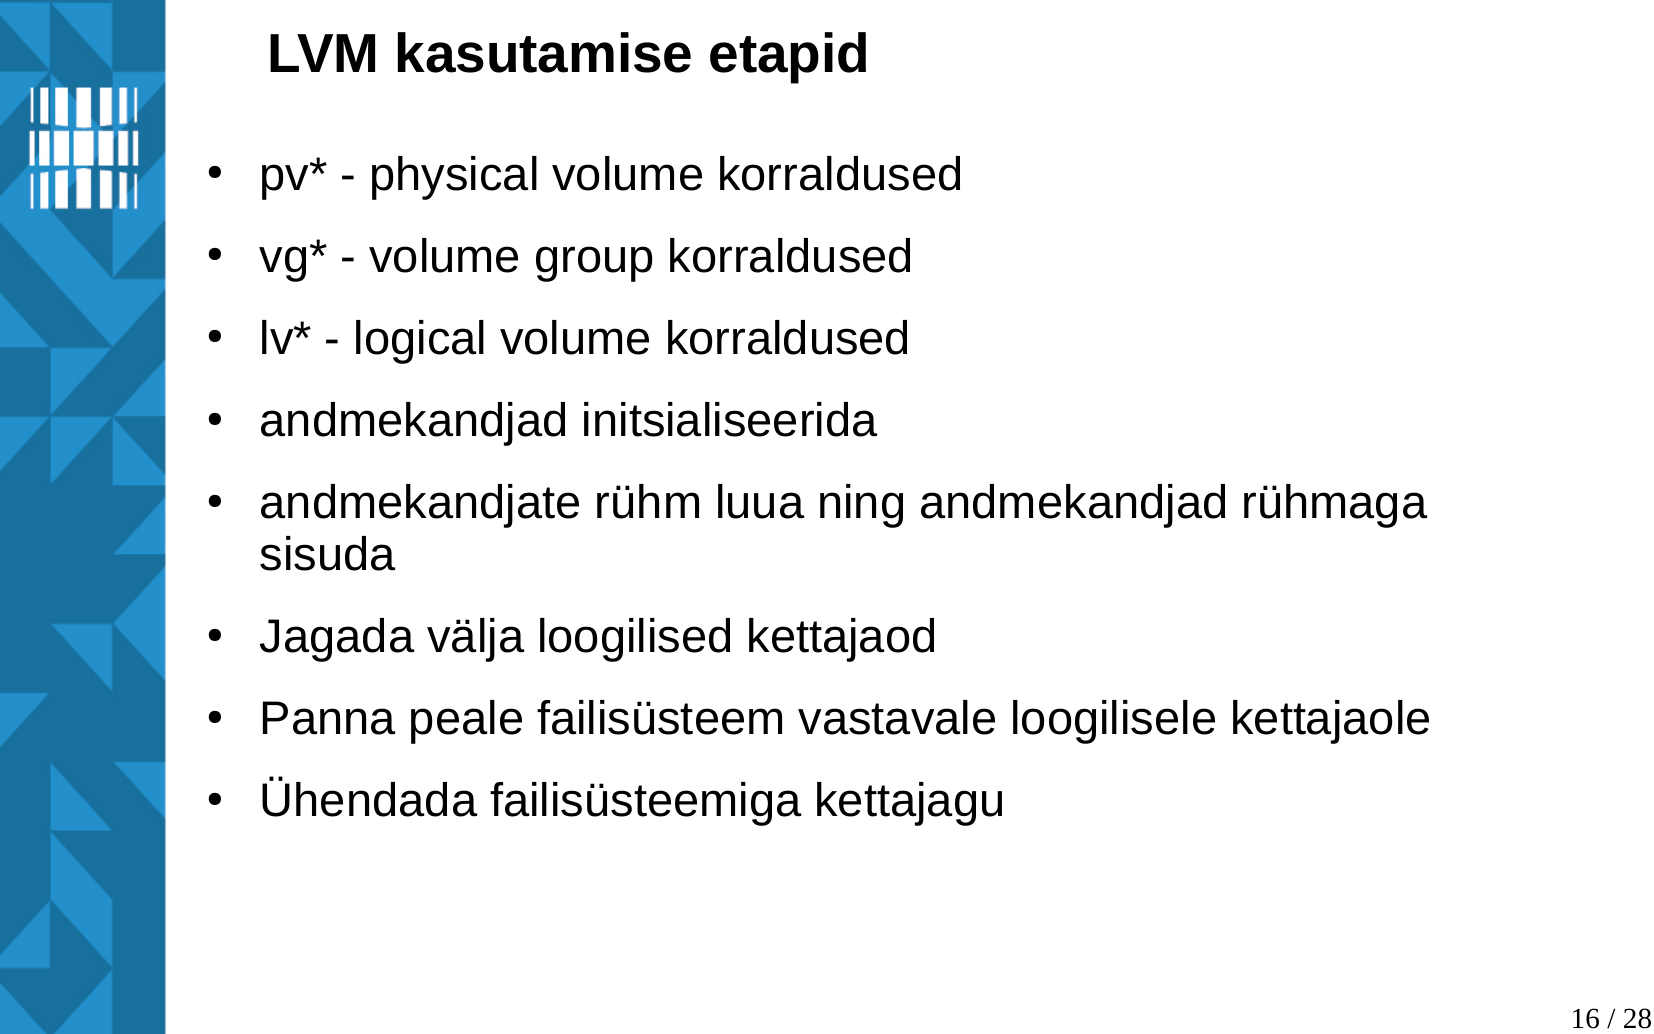

# LVM kasutamise etapid
pv* - physical volume korraldused
vg* - volume group korraldused
lv* - logical volume korraldused
andmekandjad initsialiseerida
andmekandjate rühm luua ning andmekandjad rühmaga sisuda
Jagada välja loogilised kettajaod
Panna peale failisüsteem vastavale loogilisele kettajaole
Ühendada failisüsteemiga kettajagu
16